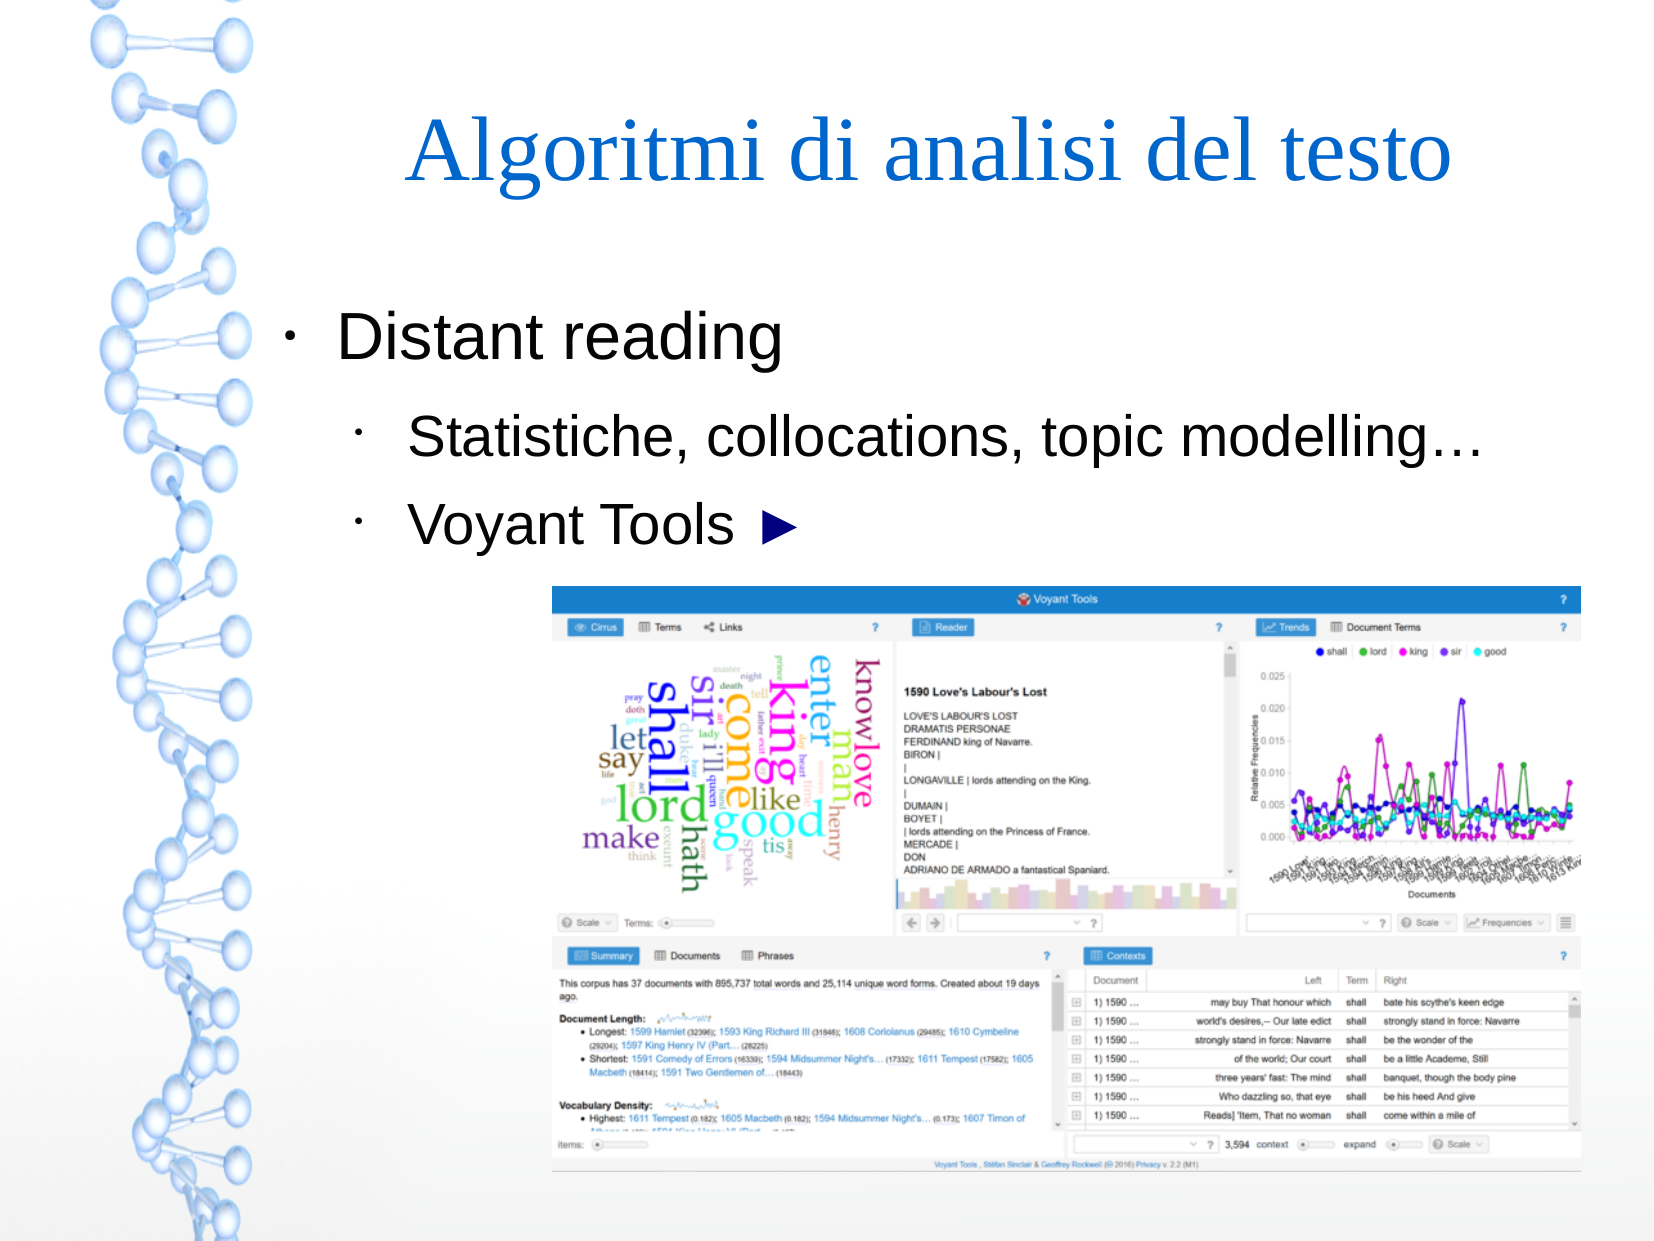

# Algoritmi di analisi del testo
Distant reading
Statistiche, collocations, topic modelling…
Voyant Tools ►